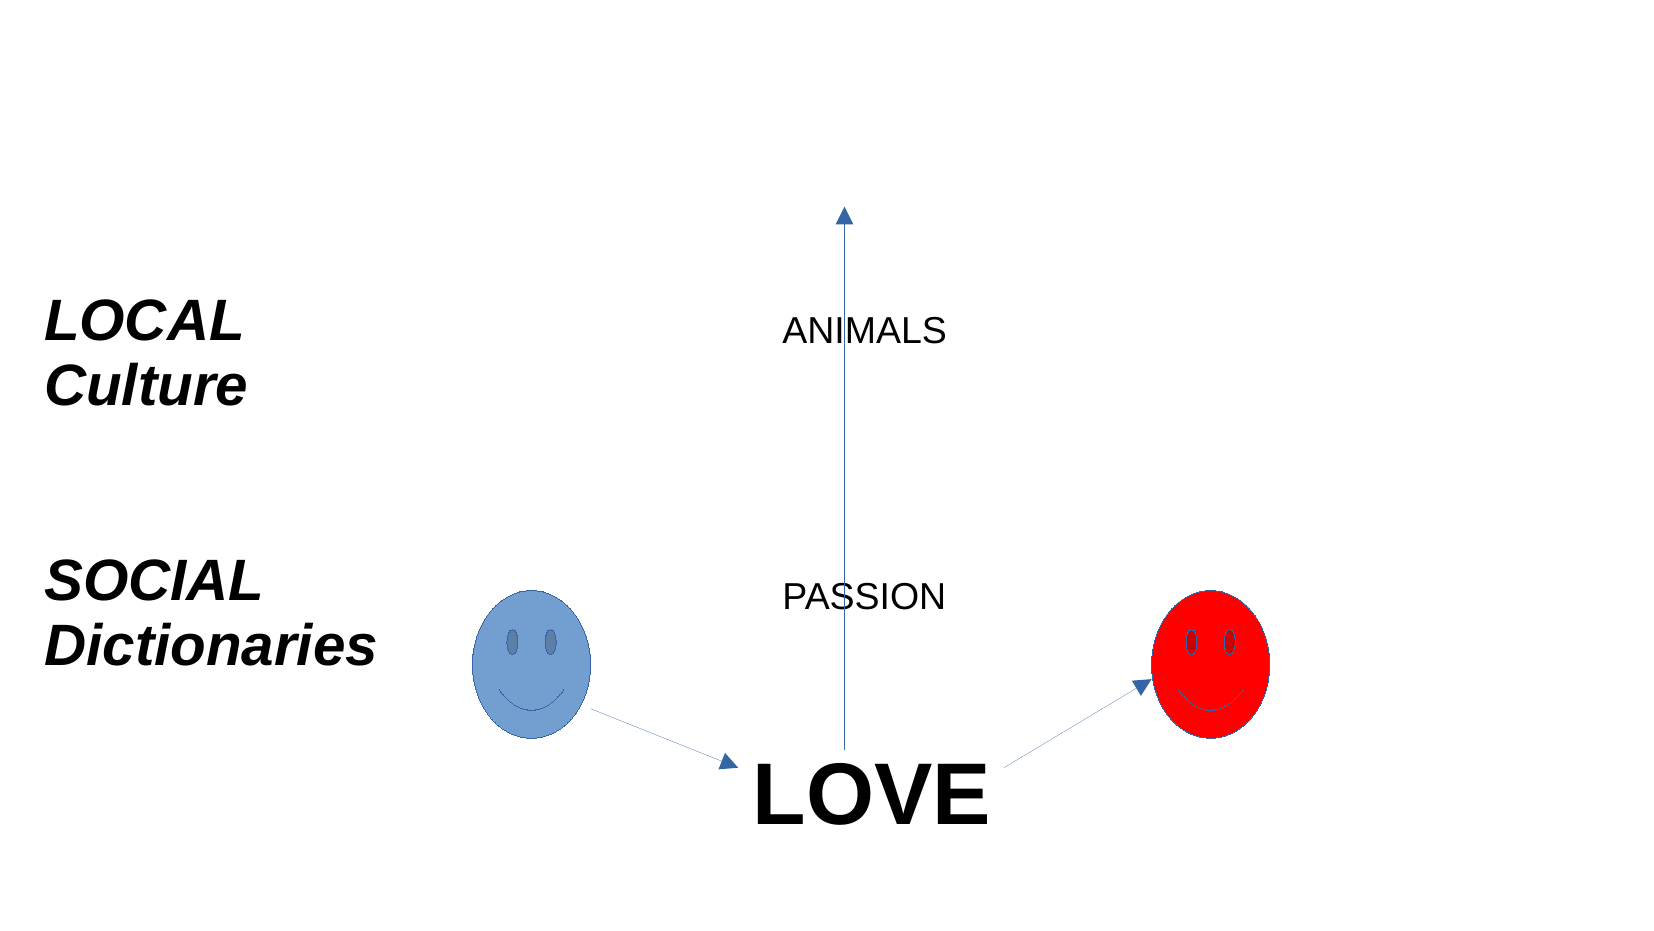

LOCAL
Culture
SOCIAL
Dictionaries
ANIMALS
PASSION
LOVE